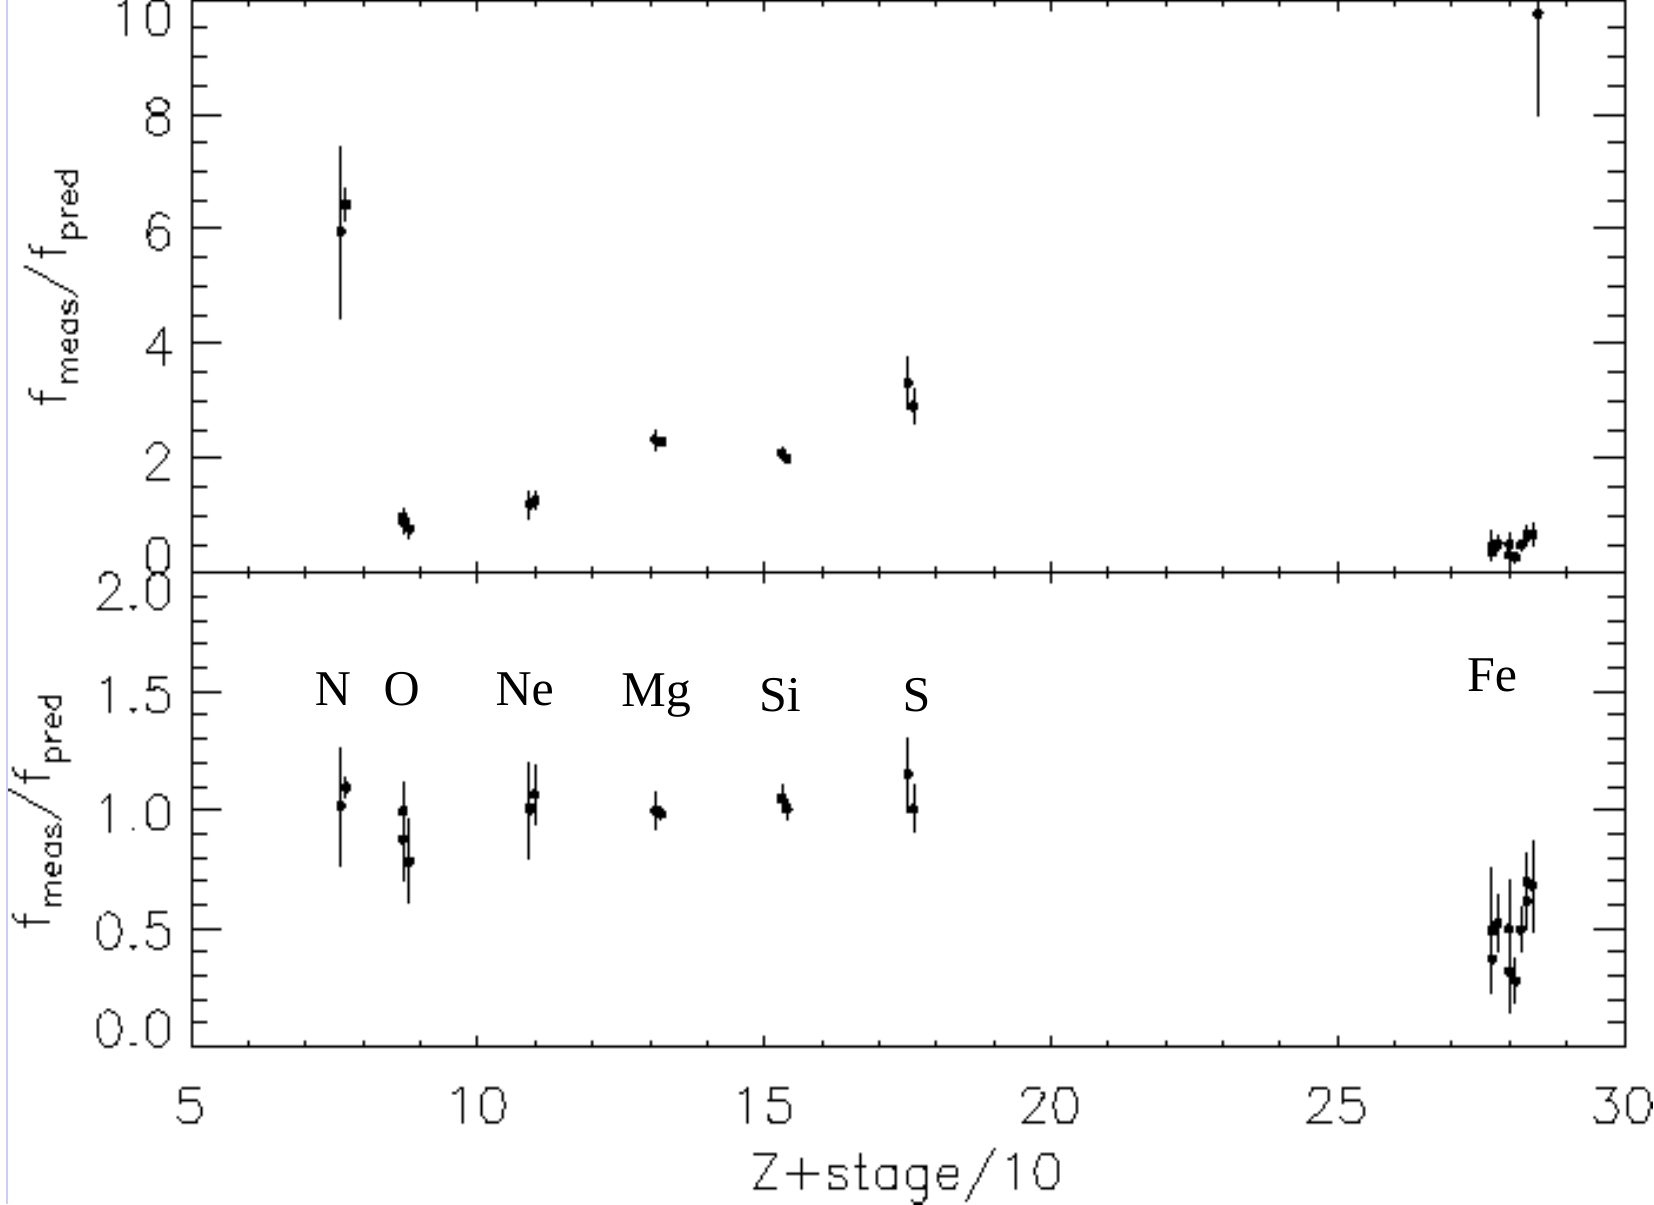

Fe
O
N
Ne
Mg
Si
S